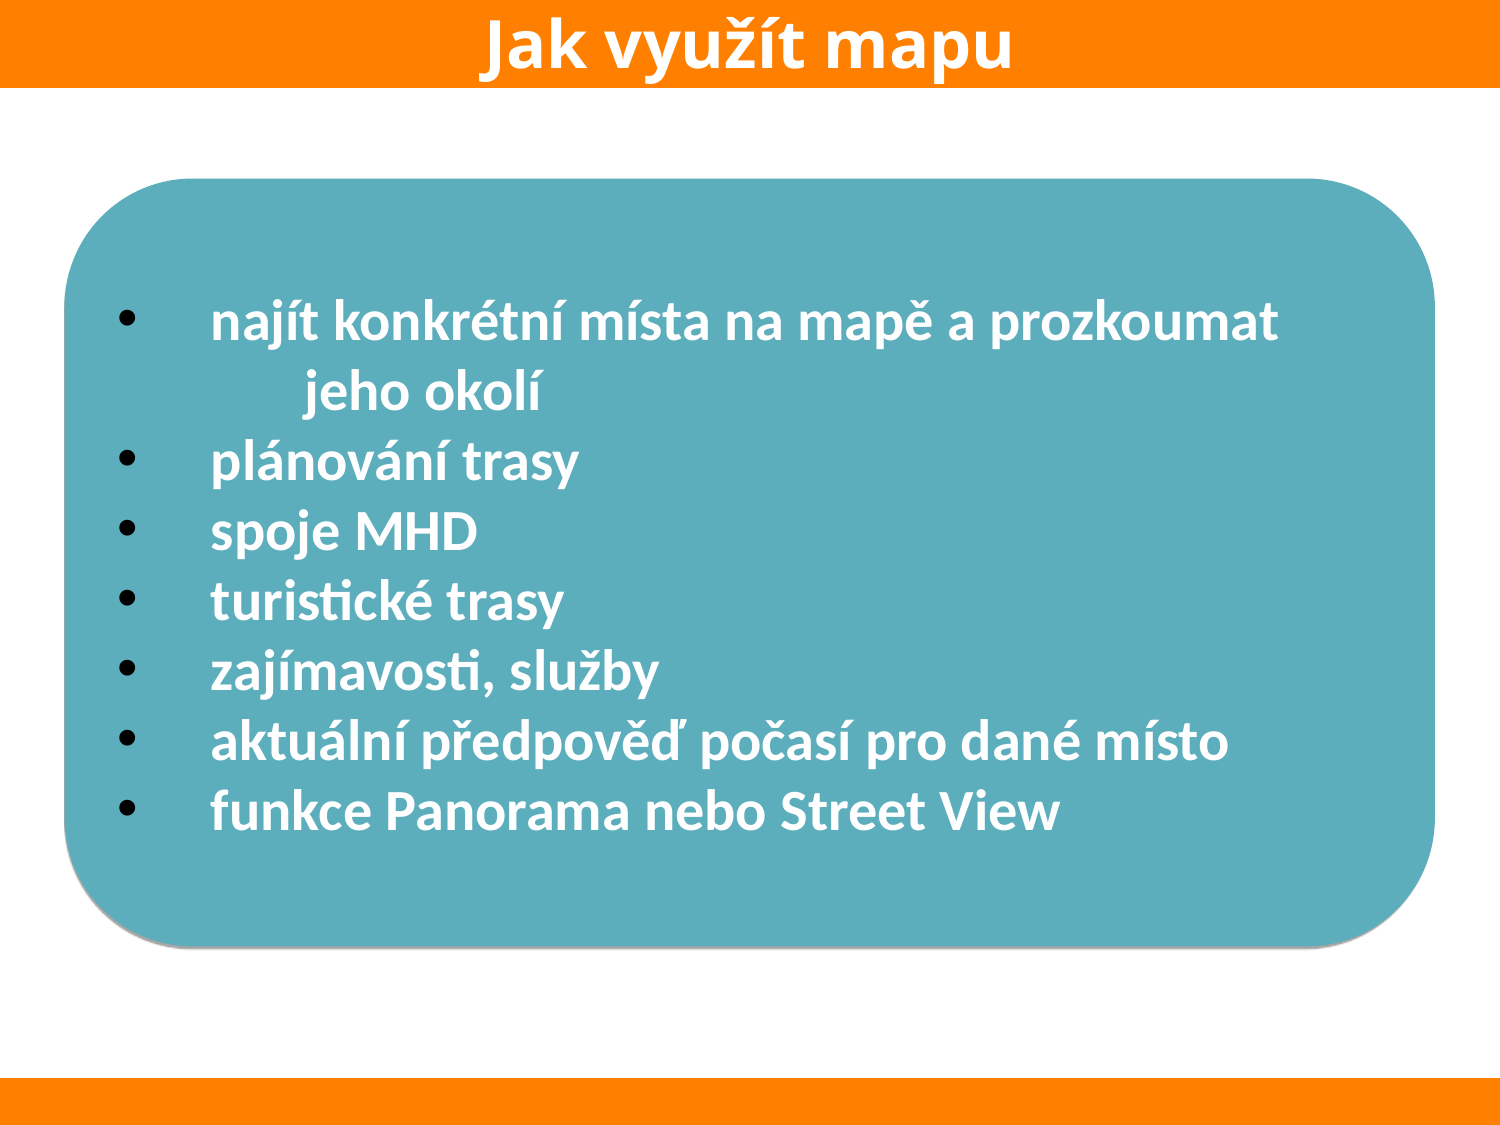

Jak využít mapu
najít konkrétní místa na mapě a prozkoumat jeho okolí
plánování trasy
spoje MHD
turistické trasy
zajímavosti, služby
aktuální předpověď počasí pro dané místo
funkce Panorama nebo Street View